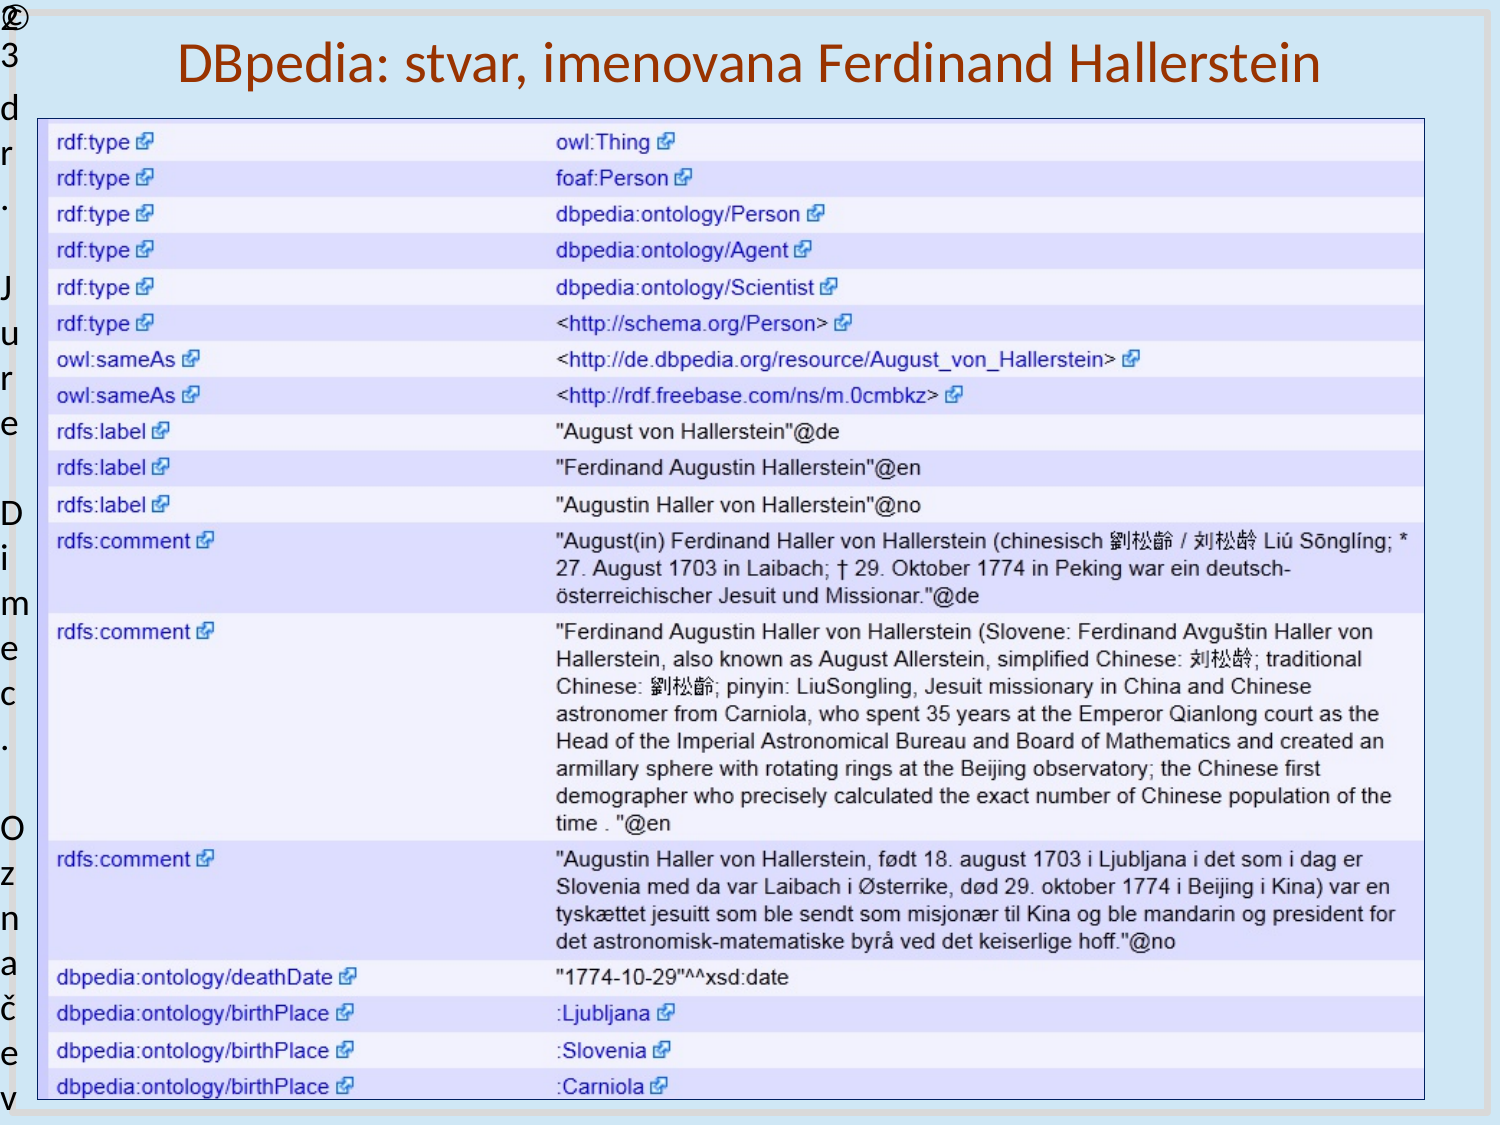

© dr. Jure Dimec. Označevalni jeziki 3 (2012 / 13). Povezovanje dejstev.
# DBpedia: stvar, imenovana Ferdinand Hallerstein